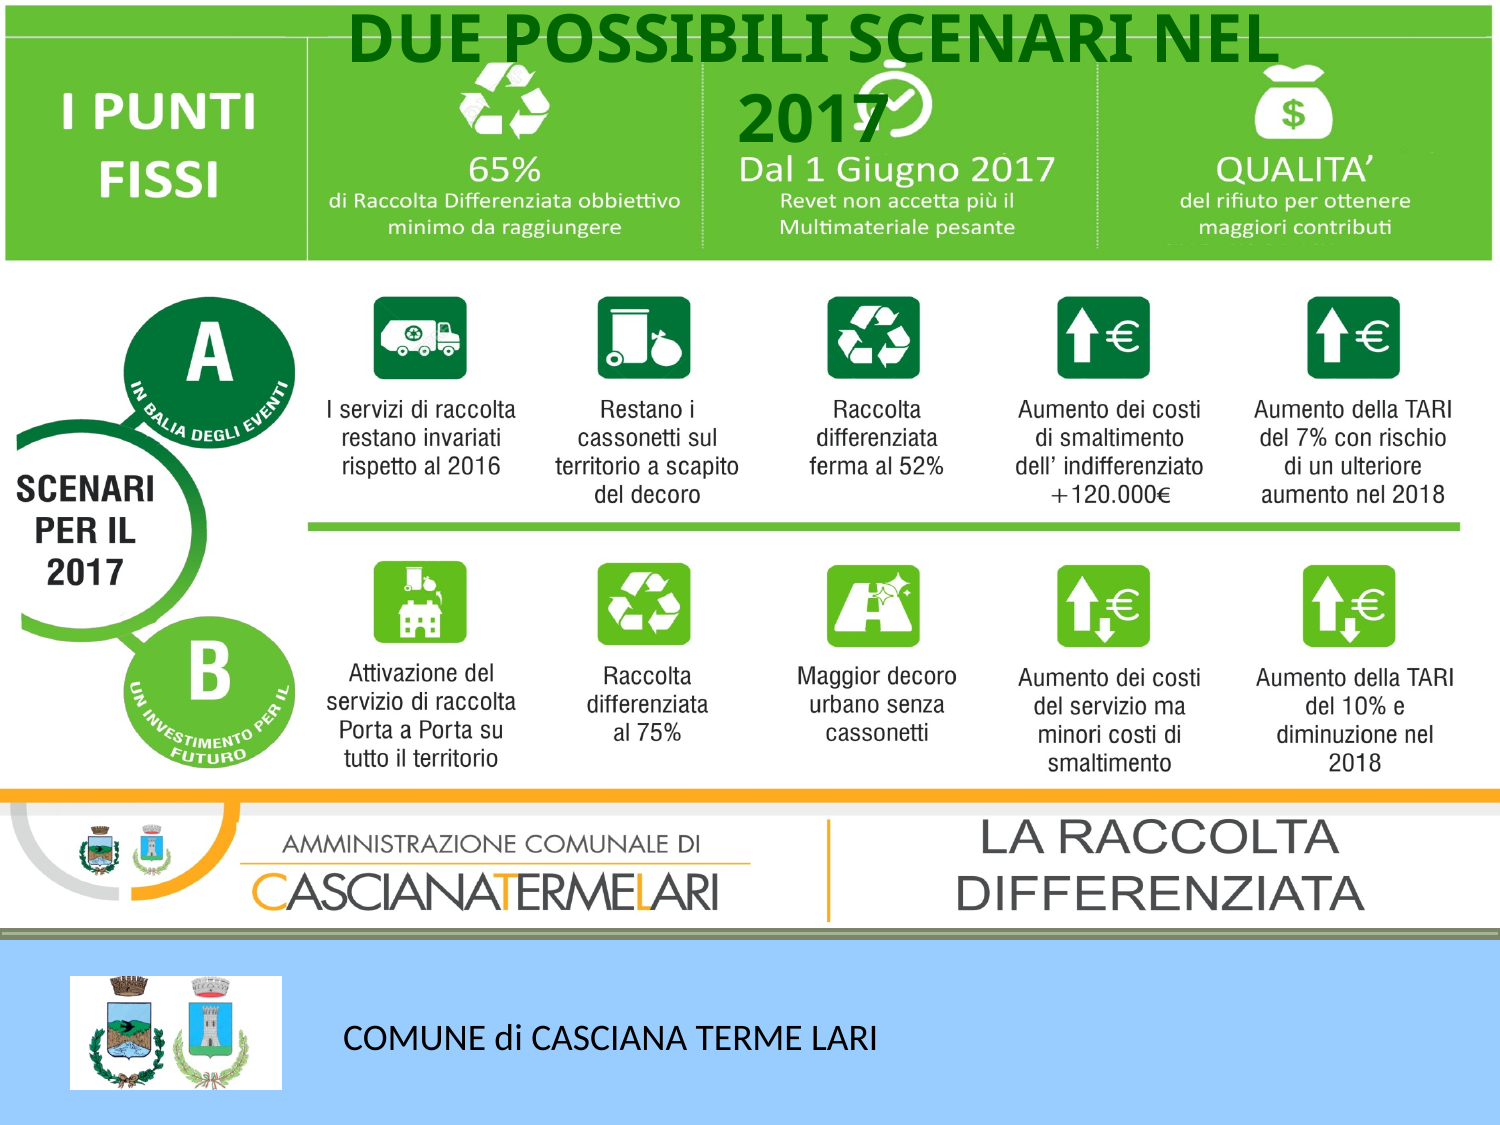

DUE POSSIBILI SCENARI NEL 2017
COMUNE di CASCIANA TERME LARI